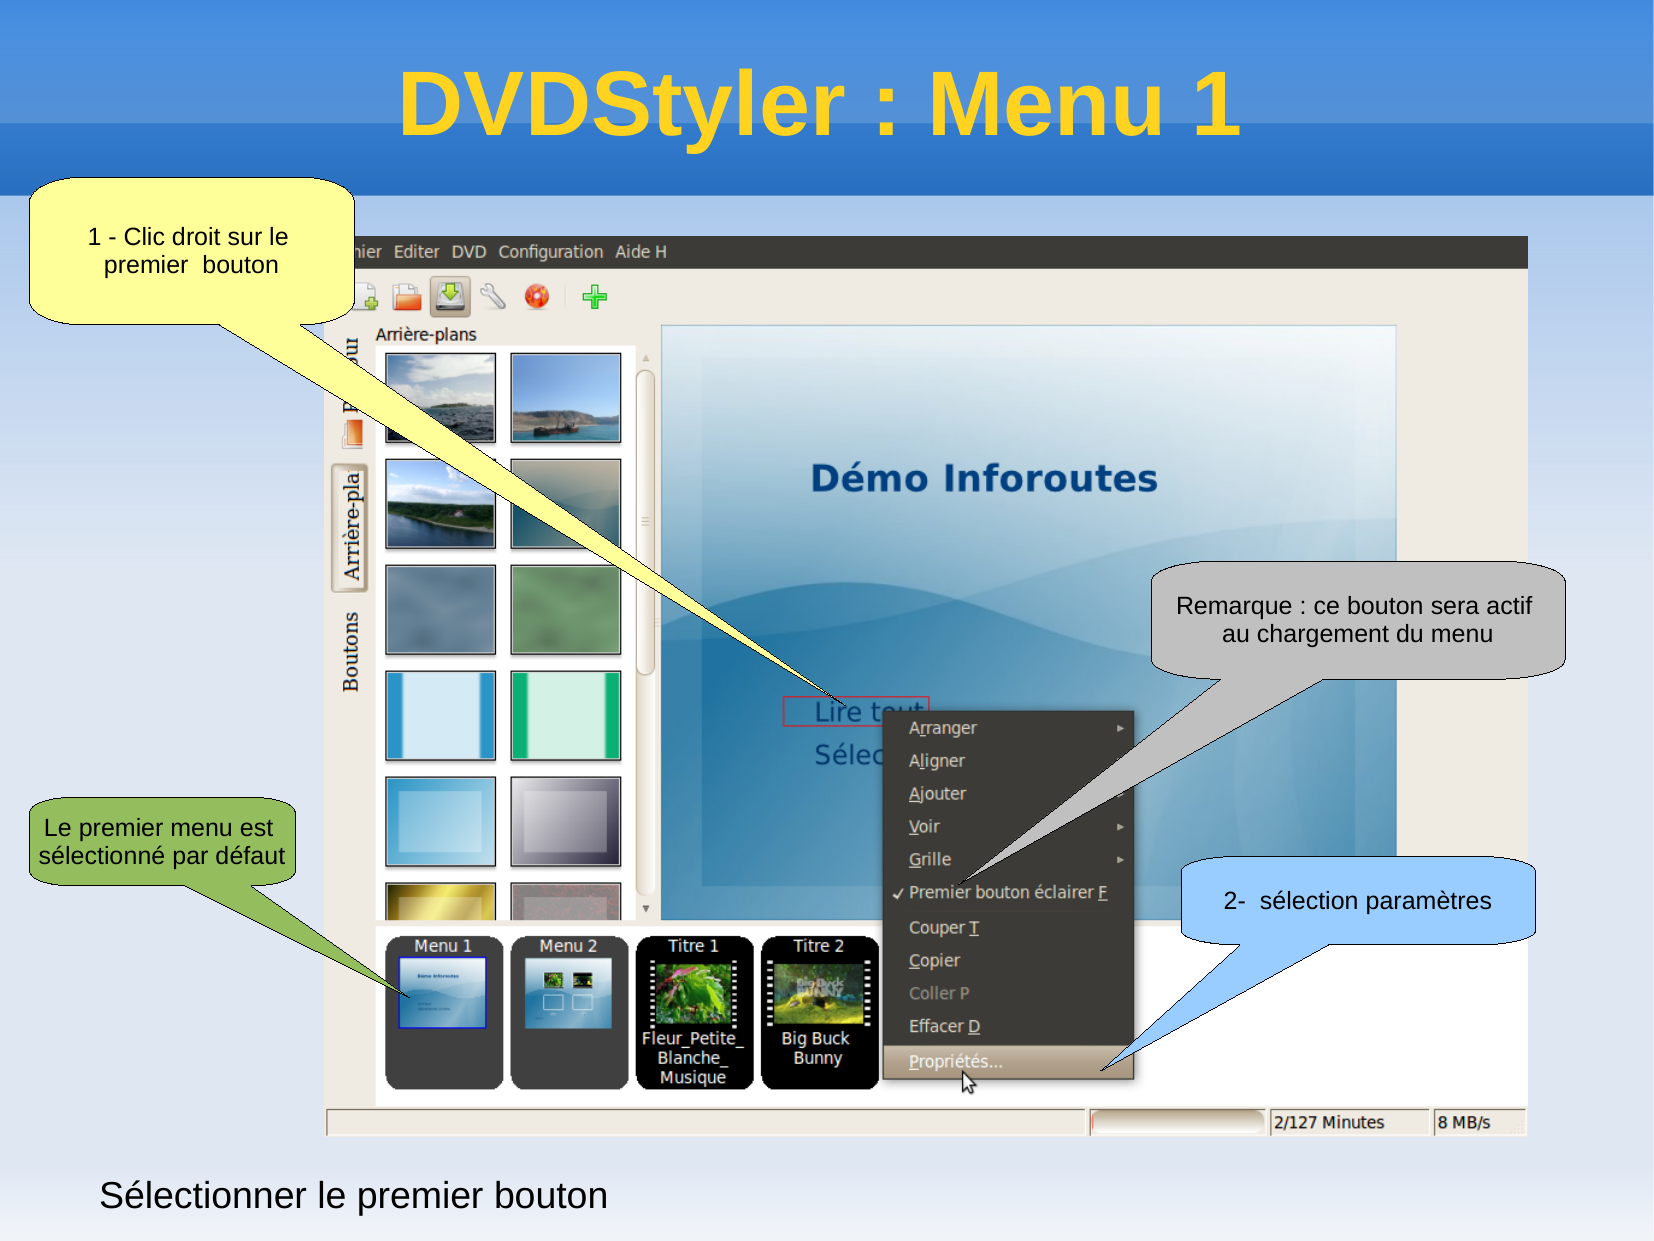

# DVDStyler : Menu 1
1 - Clic droit sur le
premier bouton
Remarque : ce bouton sera actif
au chargement du menu
Le premier menu est
sélectionné par défaut
2- sélection paramètres
 Sélectionner le premier bouton